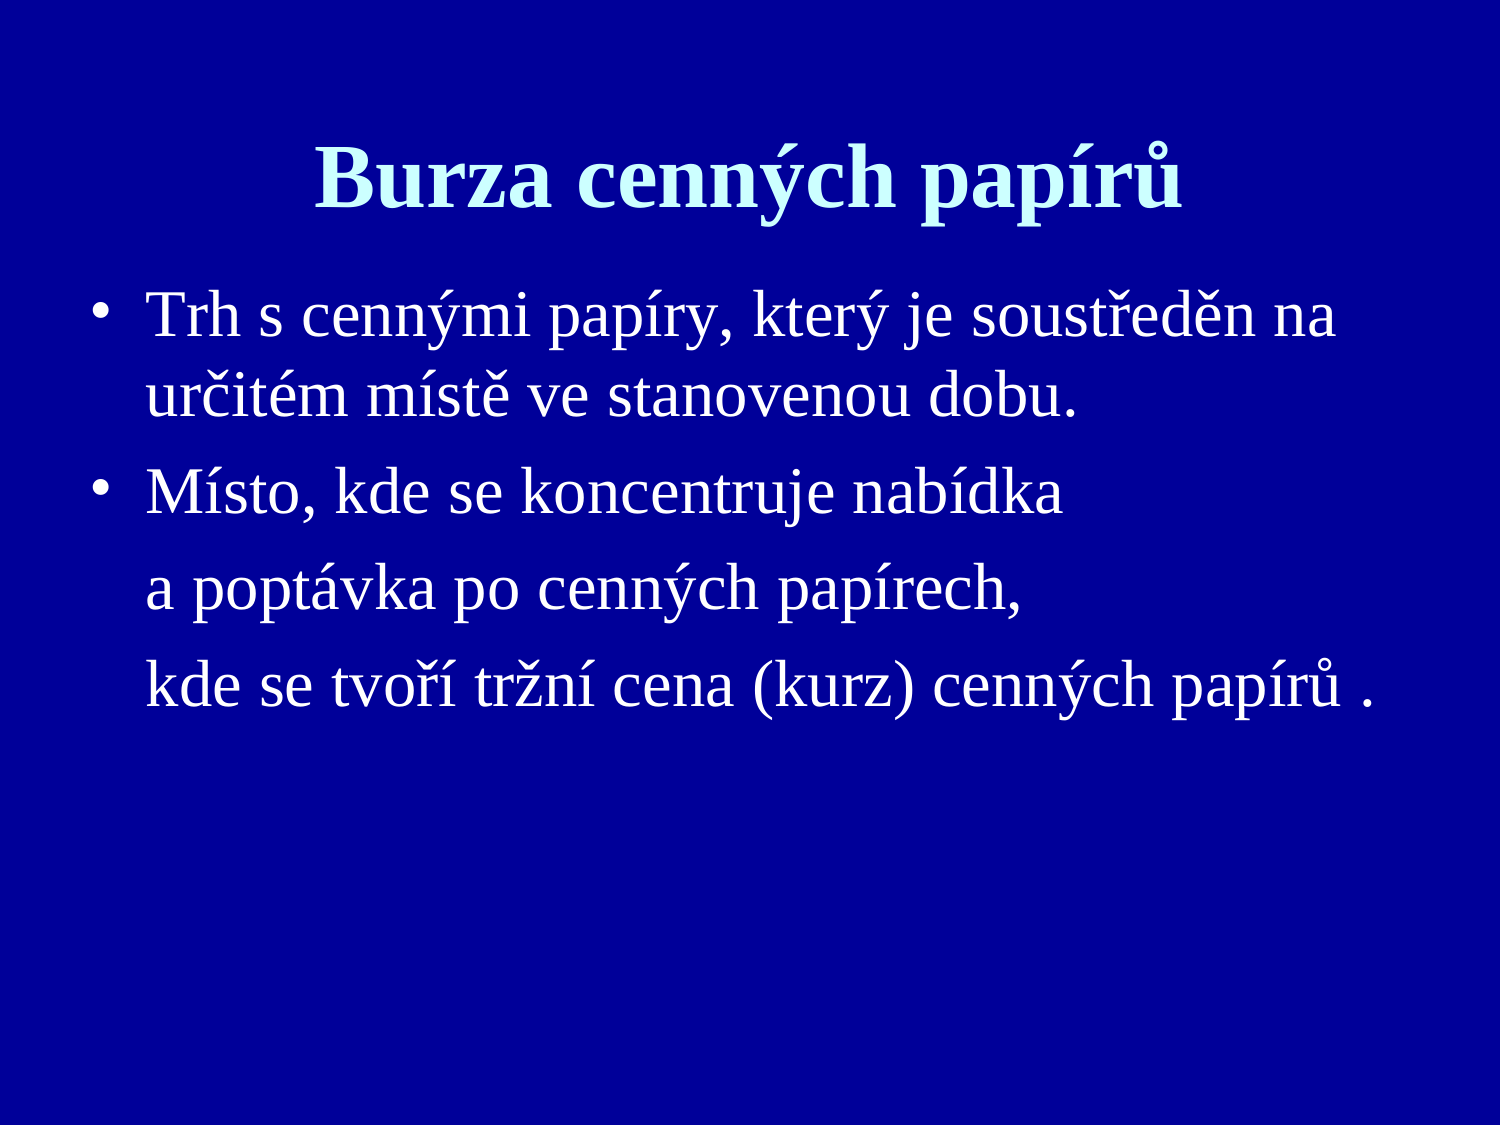

# Burza cenných papírů
Trh s cennými papíry, který je soustředěn na určitém místě ve stanovenou dobu.
Místo, kde se koncentruje nabídka
	a poptávka po cenných papírech,
	kde se tvoří tržní cena (kurz) cenných papírů .